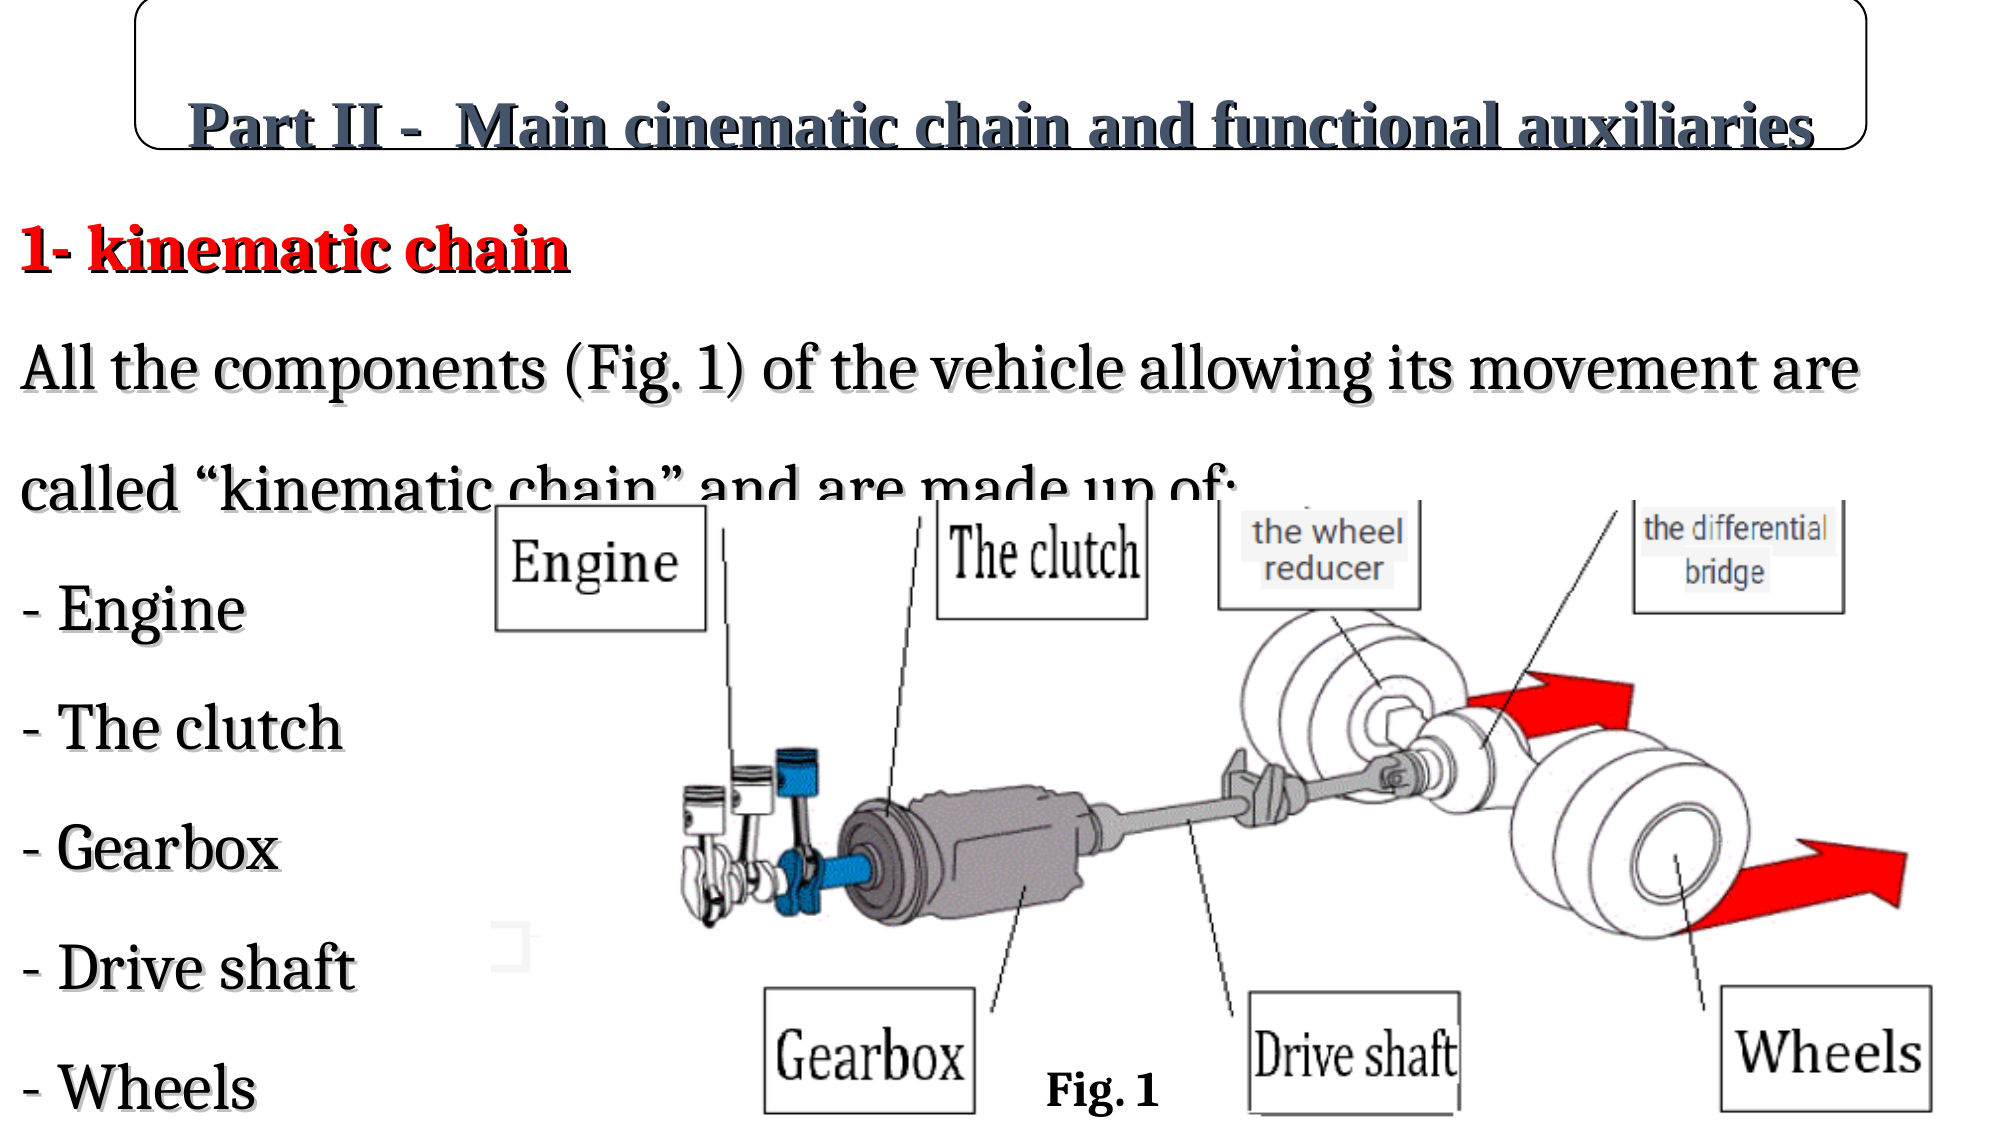

Part II - Main cinematic chain and functional auxiliaries
1- kinematic chain
All the components (Fig. 1) of the vehicle allowing its movement are called “kinematic chain” and are made up of:
- Engine
- The clutch
- Gearbox
- Drive shaft
- Wheels
Fig. 1